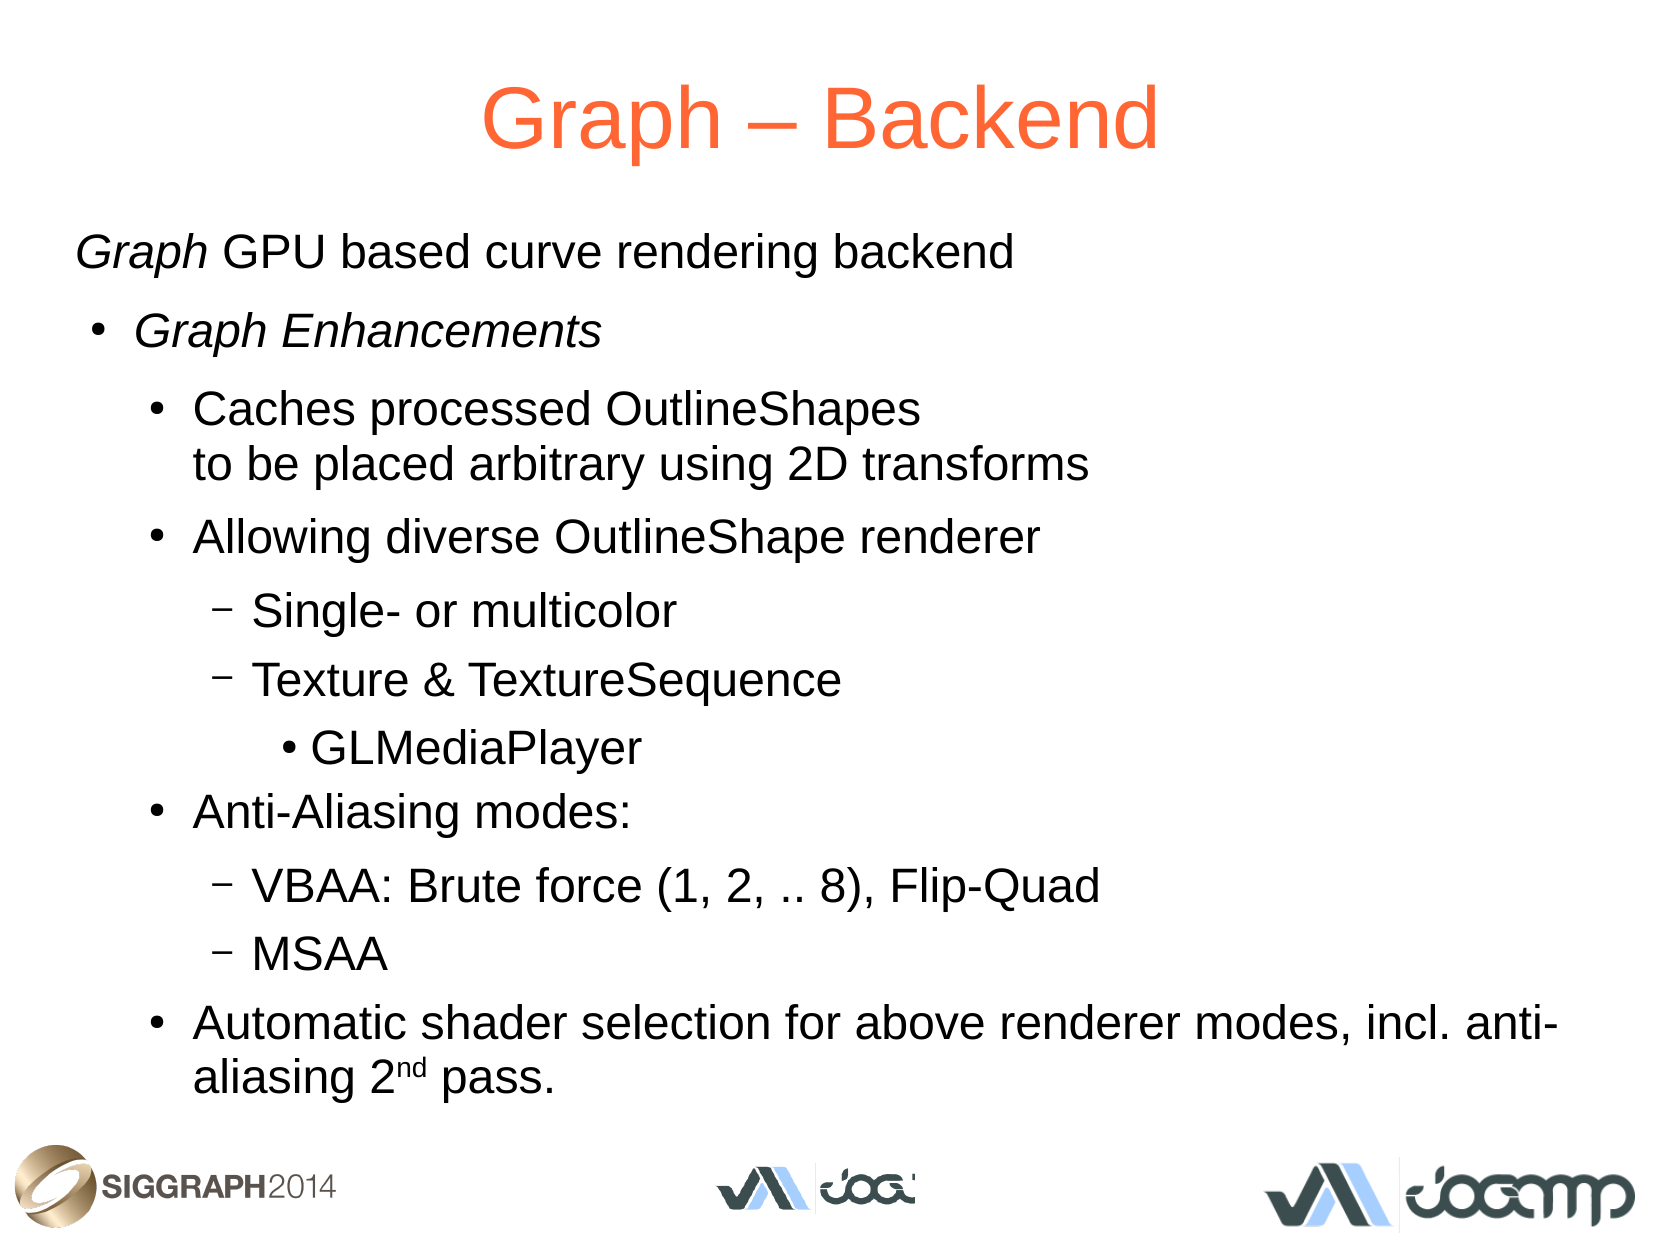

# Graph – Backend
Graph GPU based curve rendering backend
Graph Enhancements
Caches processed OutlineShapes
to be placed arbitrary using 2D transforms
Allowing diverse OutlineShape renderer
Single- or multicolor
Texture & TextureSequence
GLMediaPlayer
Anti-Aliasing modes:
VBAA: Brute force (1, 2, .. 8), Flip-Quad
MSAA
Automatic shader selection for above renderer modes, incl. anti-aliasing 2nd pass.